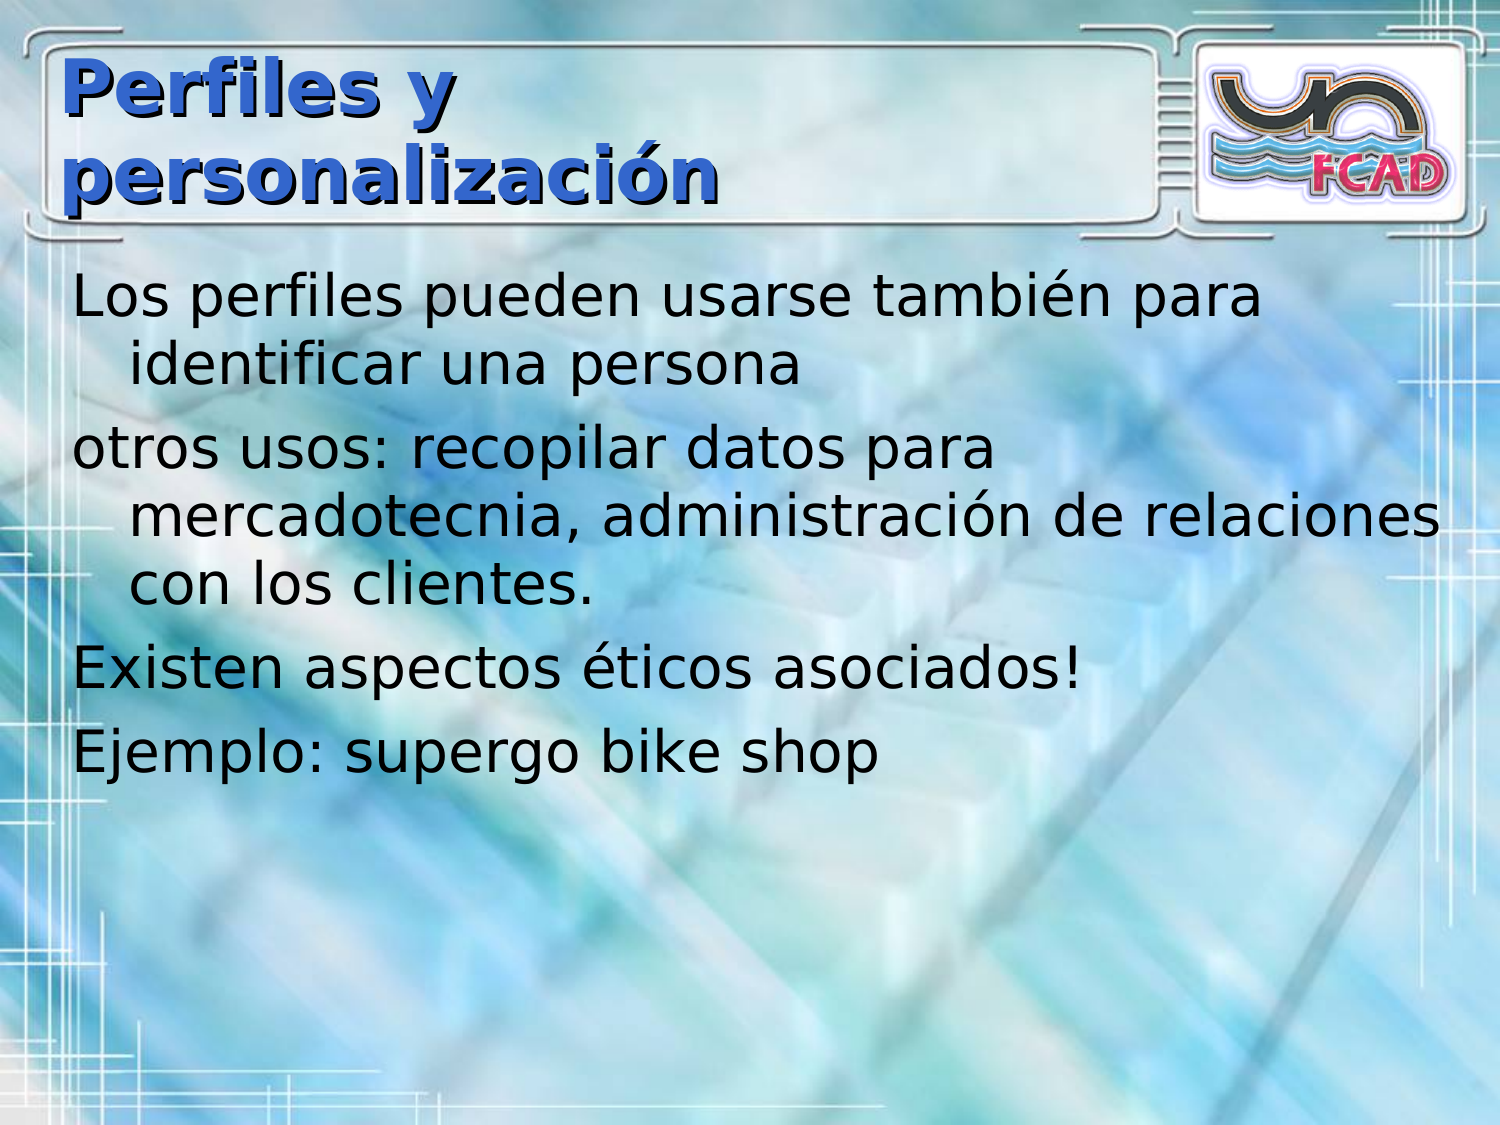

# Perfiles y personalización
Los perfiles pueden usarse también para identificar una persona
otros usos: recopilar datos para mercadotecnia, administración de relaciones con los clientes.
Existen aspectos éticos asociados!
Ejemplo: supergo bike shop